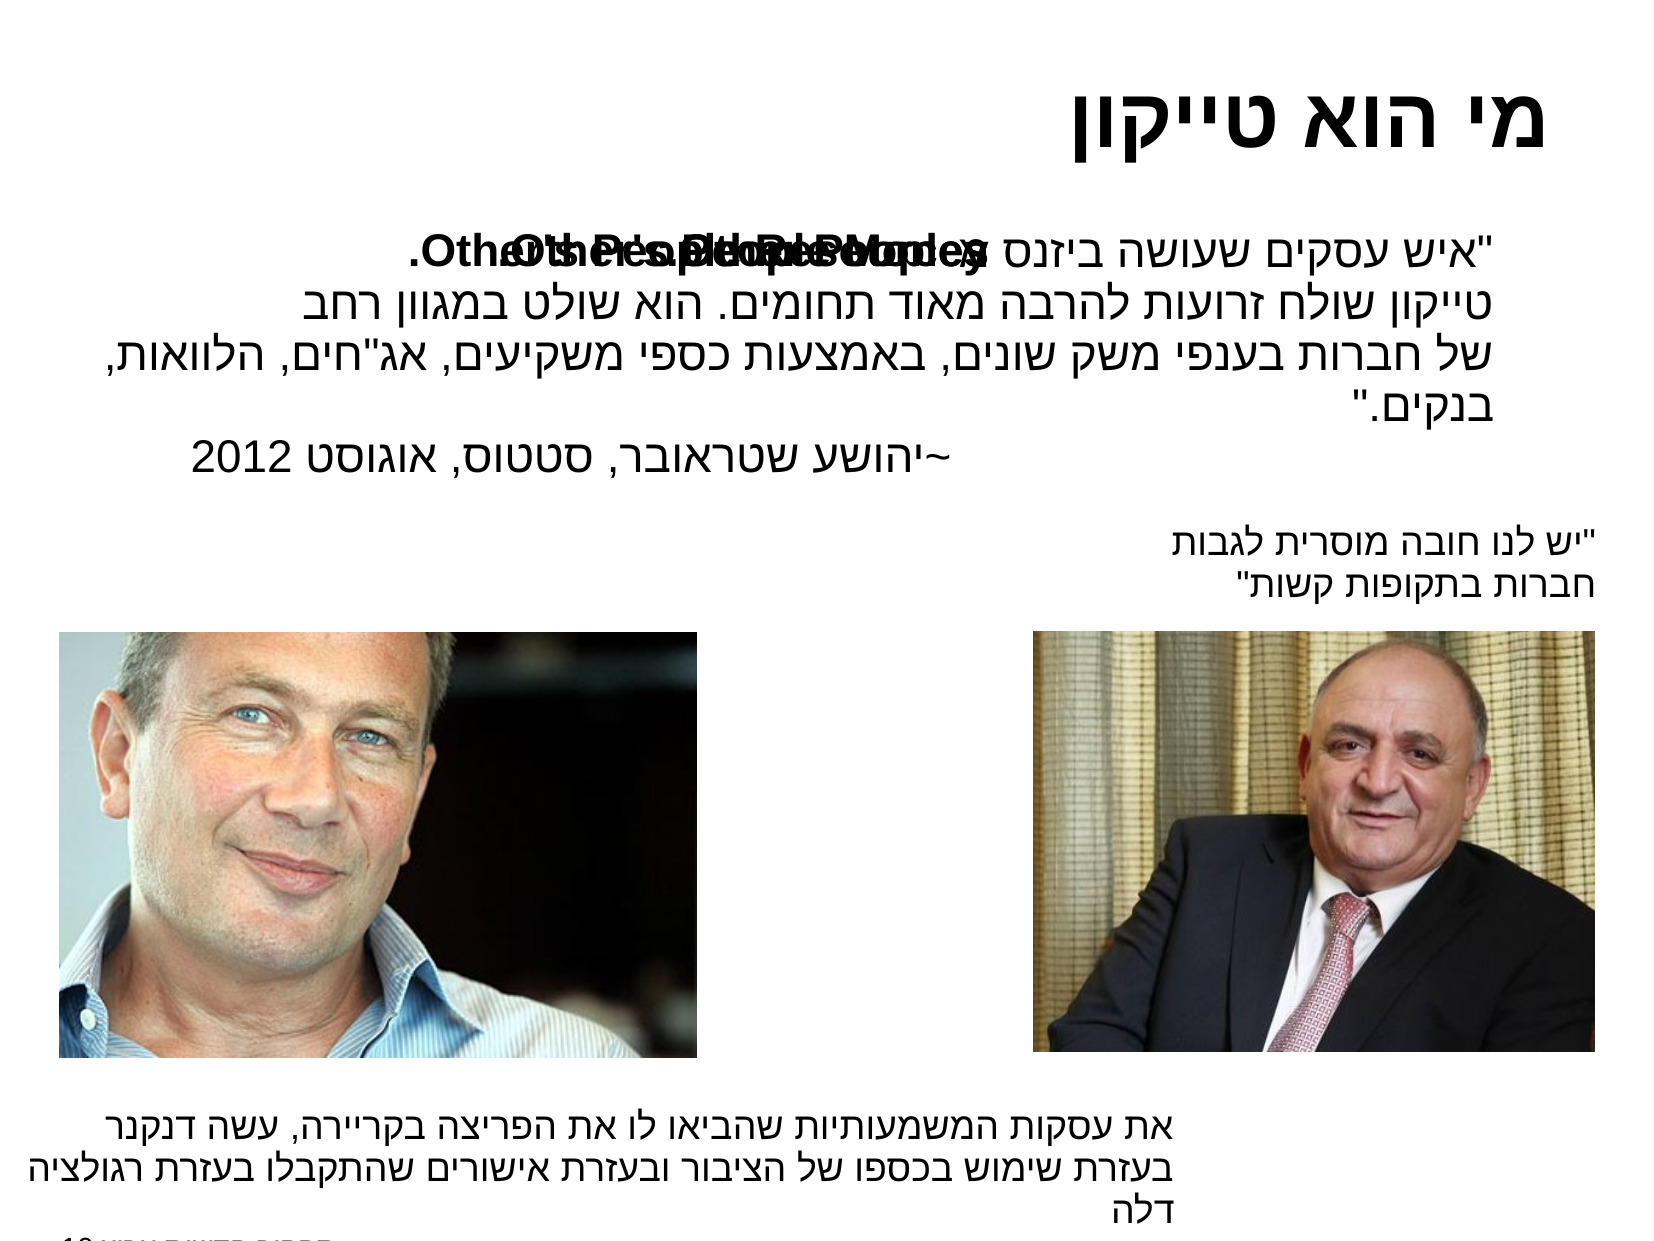

מי הוא טייקון
Other's People Resources.
Other Peoples.
Other's People Money.
"איש עסקים שעו‫שה ביזנס מ
טייקון שולח זרועות להרבה‬ ‫מאוד תחומים. הוא שולט במגוון ‬‫רחב
של חברות בענפי משק שונים, באמצעות כספי משקיעים, אג"חים, הלוואות,
בנקים."
							~יהושע שטראובר, סטטוס, אוגוסט 2012
"יש לנו חובה מוסרית לגבות
חברות בתקופות קשות"
את עסקות המשמעותיות שהביאו לו את הפריצה בקריירה, עשה דנקנר בעזרת שימוש בכספו של הציבור ובעזרת אישורים שהתקבלו בעזרת רגולציה דלה
						 						~ תחקיר חדשות ערוץ 10